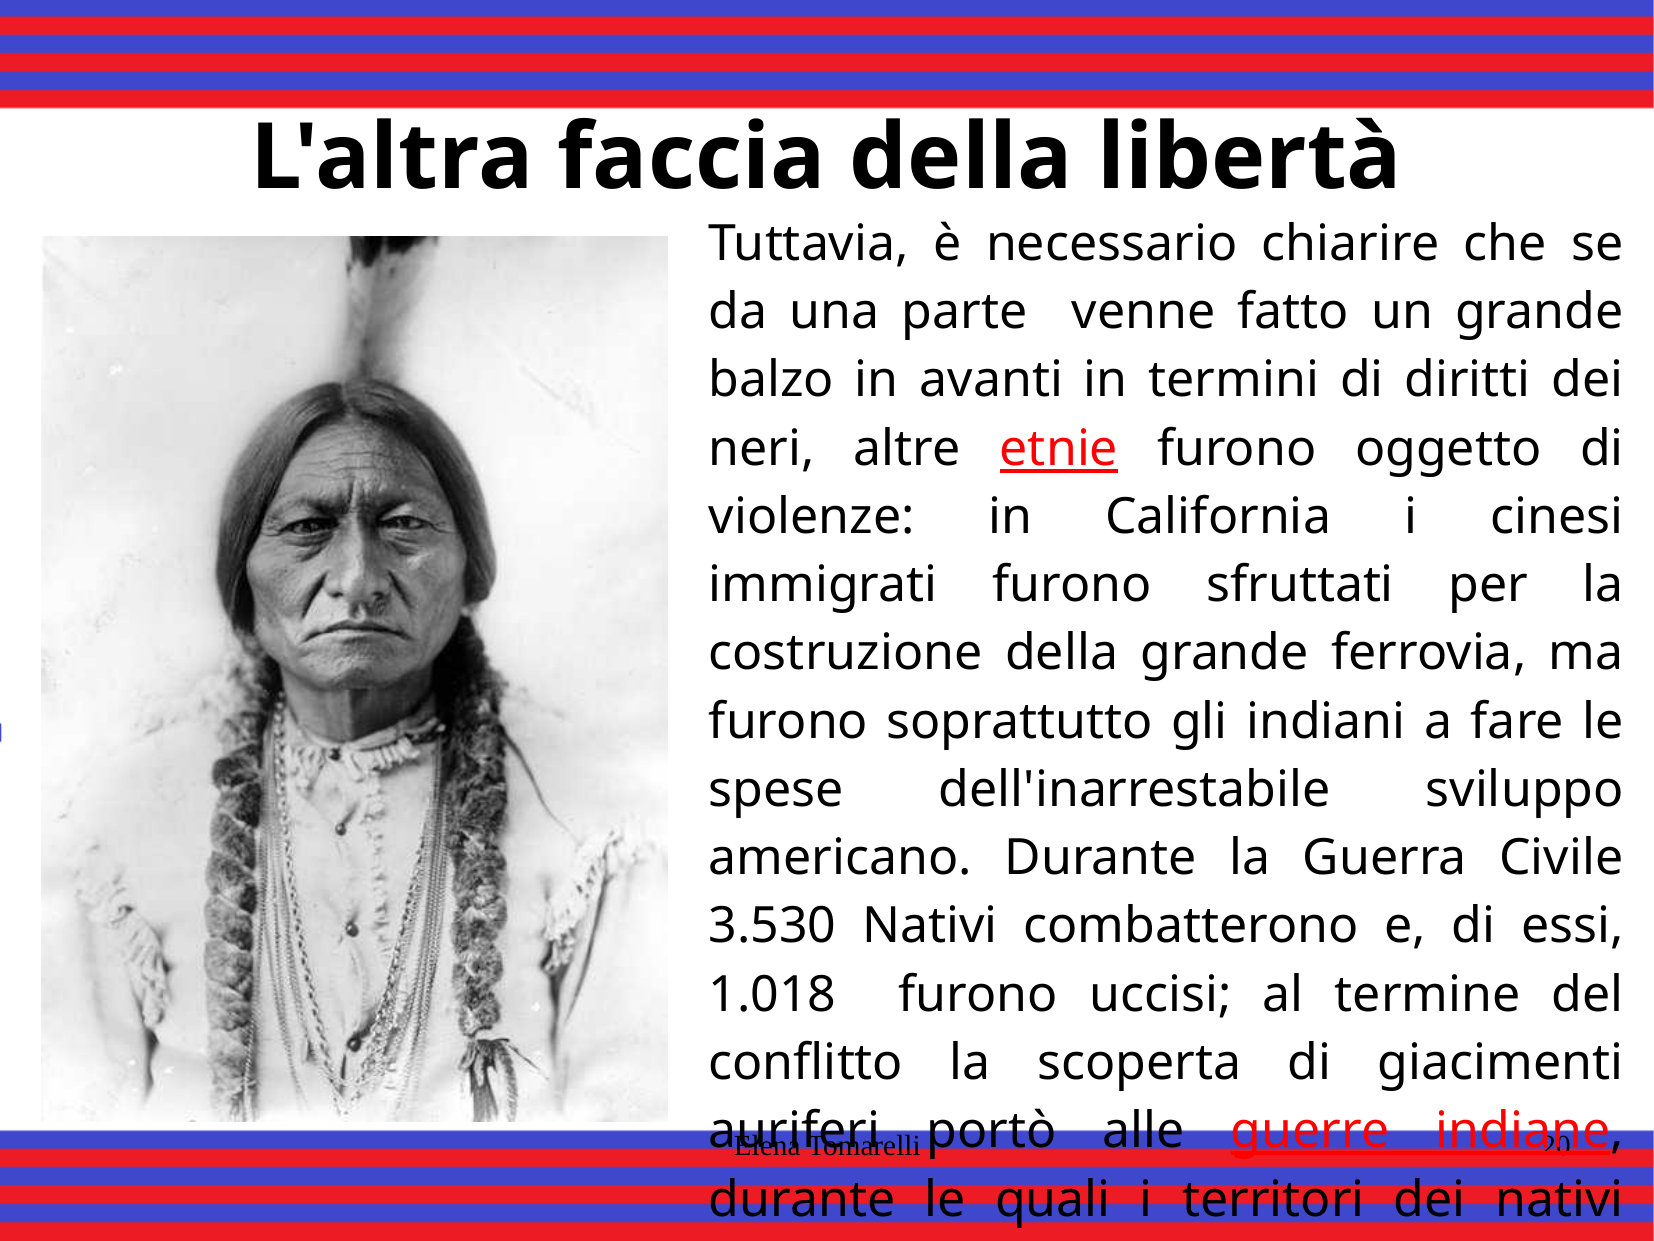

# L'altra faccia della libertà
Tuttavia, è necessario chiarire che se da una parte venne fatto un grande balzo in avanti in termini di diritti dei neri, altre etnie furono oggetto di violenze: in California i cinesi immigrati furono sfruttati per la costruzione della grande ferrovia, ma furono soprattutto gli indiani a fare le spese dell'inarrestabile sviluppo americano. Durante la Guerra Civile 3.530 Nativi combatterono e, di essi, 1.018 furono uccisi; al termine del conflitto la scoperta di giacimenti auriferi portò alle guerre indiane, durante le quali i territori dei nativi furono strappati loro dai coloni.
Elena Tomarelli
20